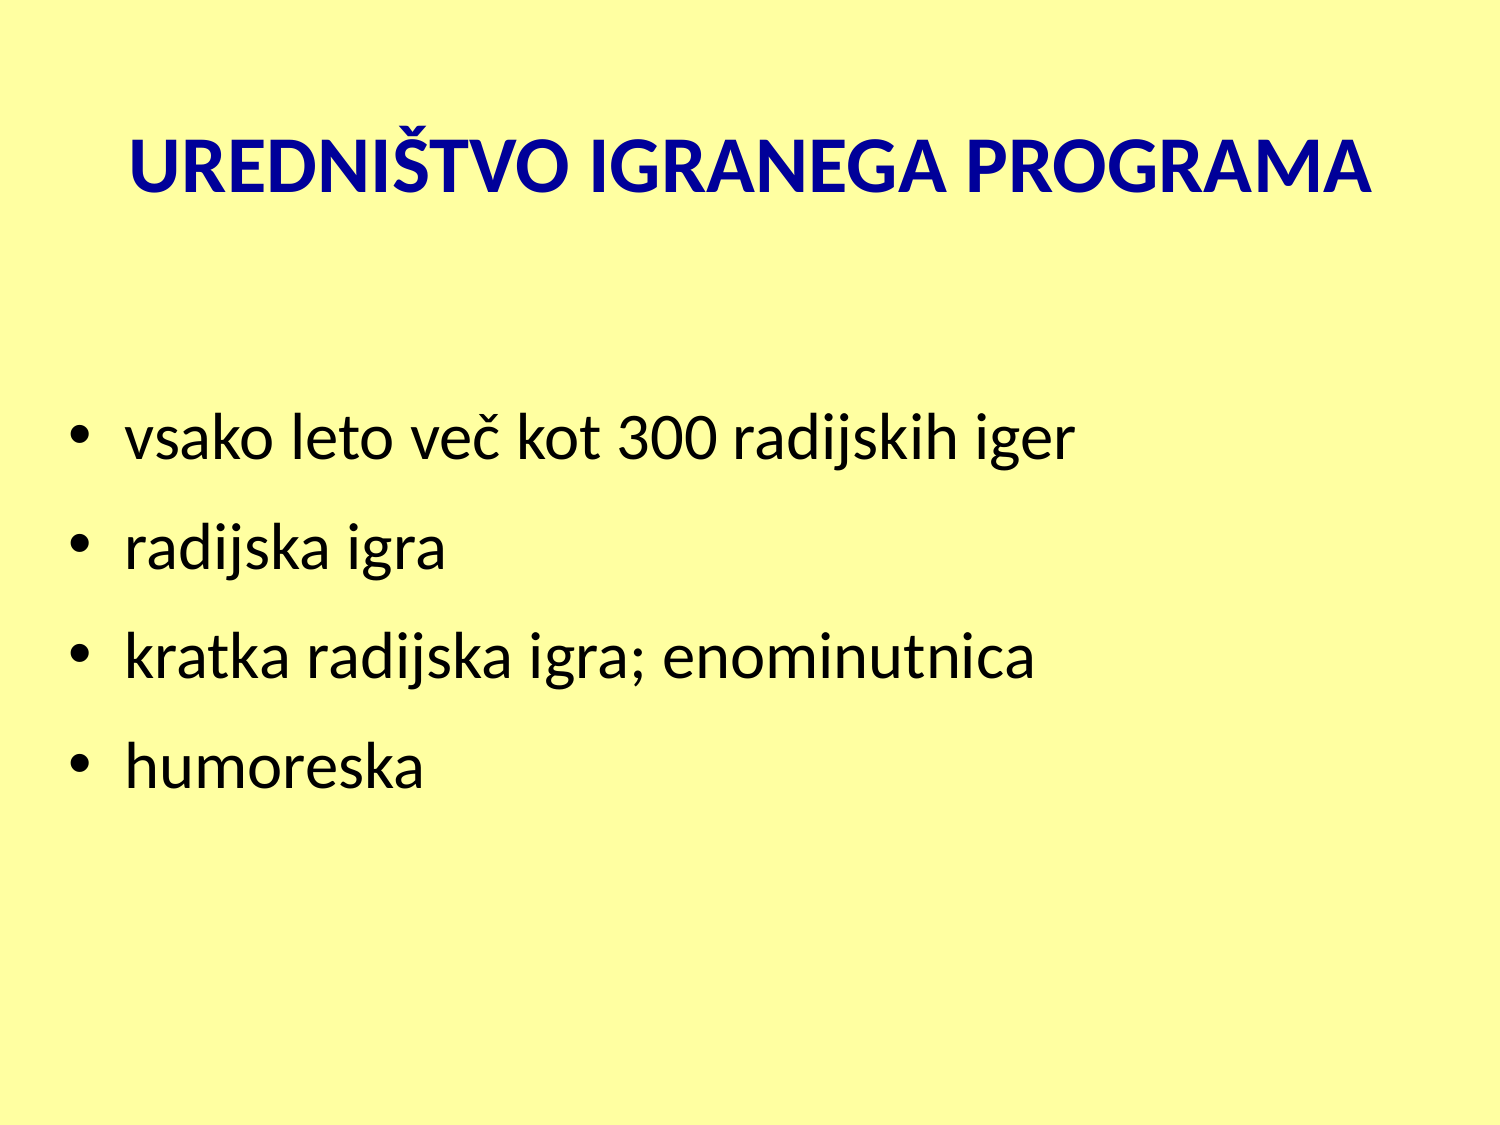

# UREDNIŠTVO IGRANEGA PROGRAMA
vsako leto več kot 300 radijskih iger
radijska igra
kratka radijska igra; enominutnica
humoreska